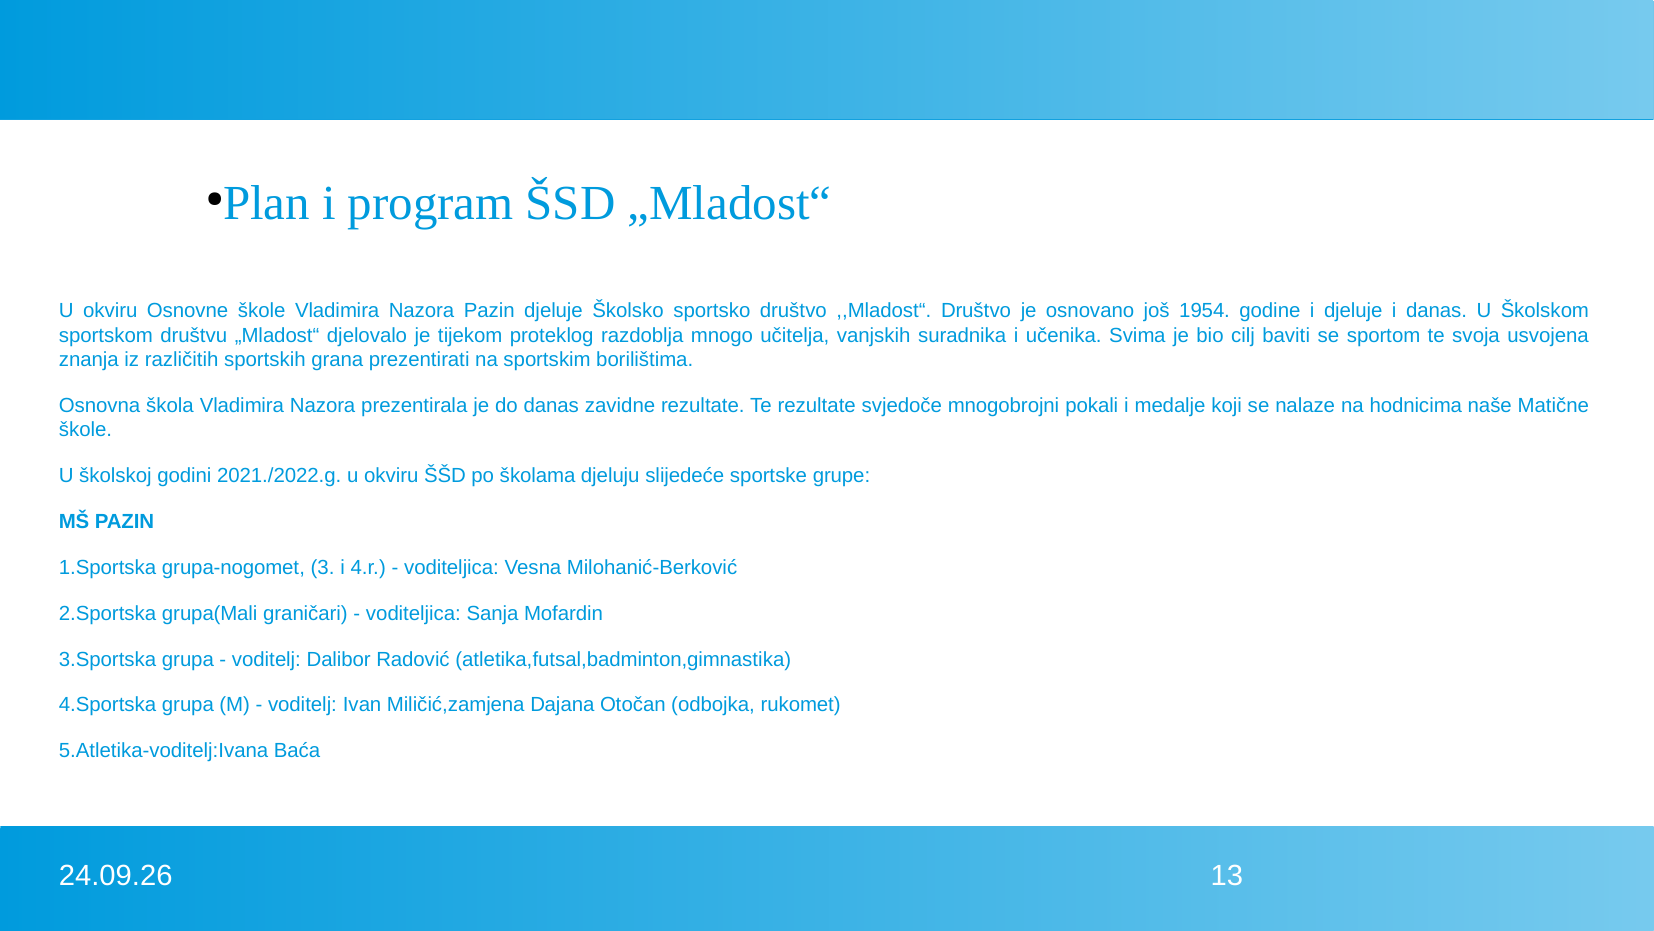

#
Plan i program ŠSD „Mladost“
U okviru Osnovne škole Vladimira Nazora Pazin djeluje Školsko sportsko društvo ,,Mladost“. Društvo je osnovano još 1954. godine i djeluje i danas. U Školskom sportskom društvu „Mladost“ djelovalo je tijekom proteklog razdoblja mnogo učitelja, vanjskih suradnika i učenika. Svima je bio cilj baviti se sportom te svoja usvojena znanja iz različitih sportskih grana prezentirati na sportskim borilištima.
Osnovna škola Vladimira Nazora prezentirala je do danas zavidne rezultate. Te rezultate svjedoče mnogobrojni pokali i medalje koji se nalaze na hodnicima naše Matične škole.
U školskoj godini 2021./2022.g. u okviru ŠŠD po školama djeluju slijedeće sportske grupe:
MŠ PAZIN
1.Sportska grupa-nogomet, (3. i 4.r.) - voditeljica: Vesna Milohanić-Berković
2.Sportska grupa(Mali graničari) - voditeljica: Sanja Mofardin
3.Sportska grupa - voditelj: Dalibor Radović (atletika,futsal,badminton,gimnastika)
4.Sportska grupa (M) - voditelj: Ivan Miličić,zamjena Dajana Otočan (odbojka, rukomet)
5.Atletika-voditelj:Ivana Baća